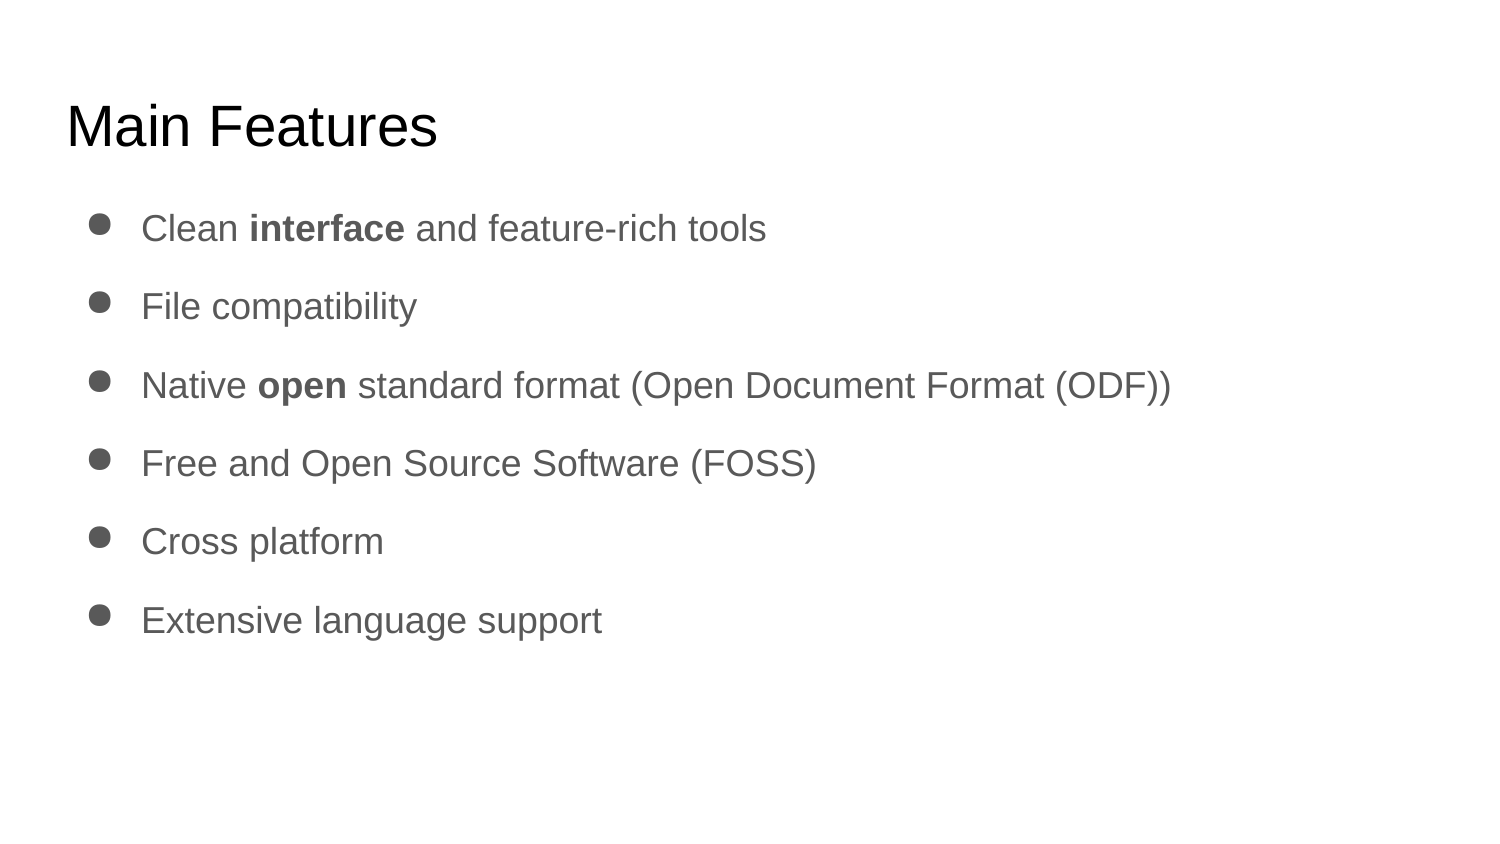

# Main Features
Clean interface and feature-rich tools
File compatibility
Native open standard format (Open Document Format (ODF))
Free and Open Source Software (FOSS)
Cross platform
Extensive language support